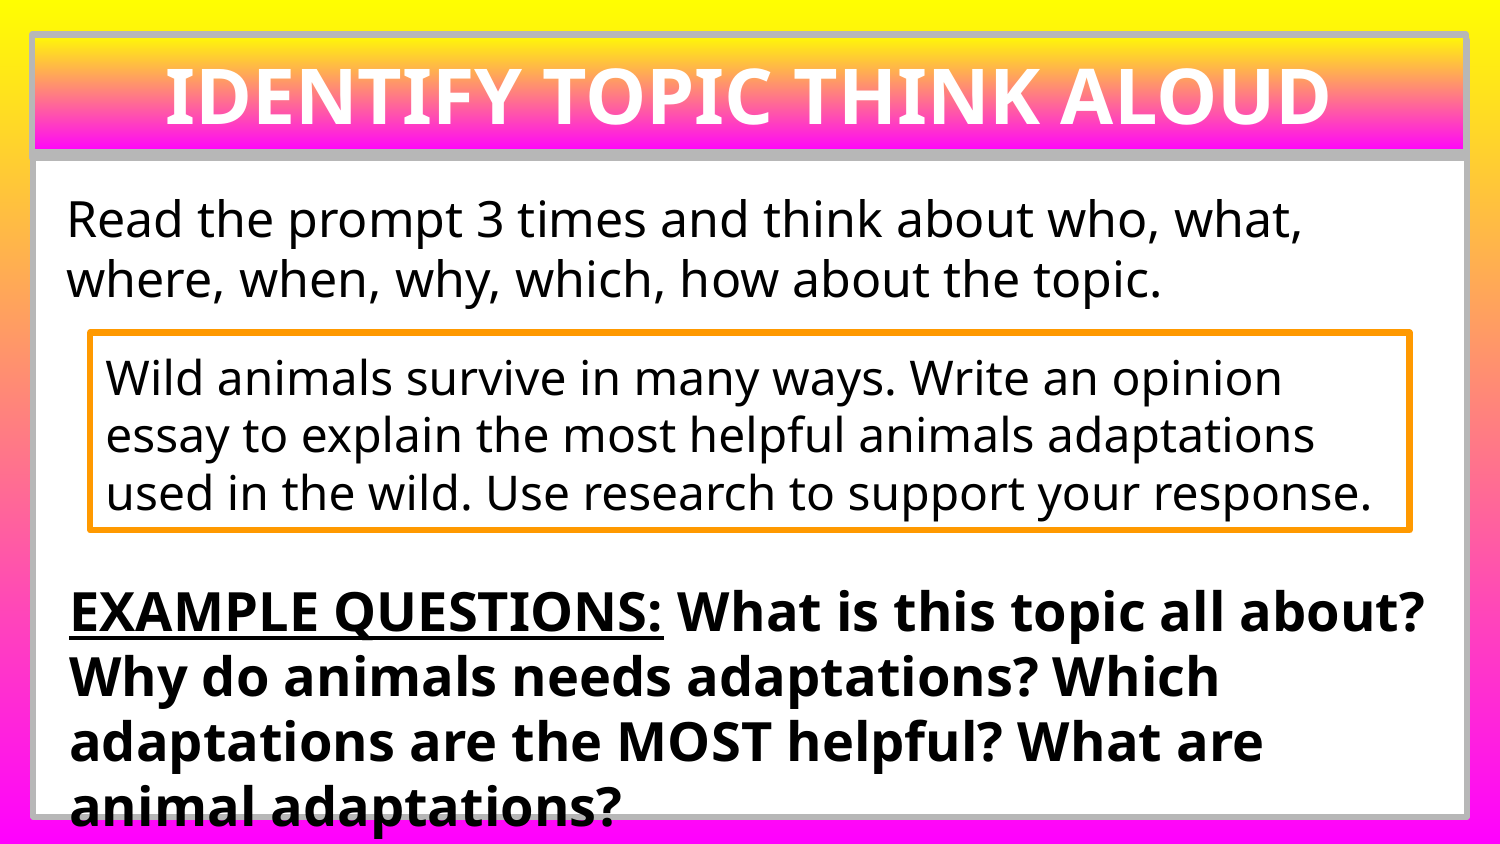

IDENTIFY TOPIC THINK ALOUD
Read the prompt 3 times and think about who, what, where, when, why, which, how about the topic.
Wild animals survive in many ways. Write an opinion essay to explain the most helpful animals adaptations used in the wild. Use research to support your response.
EXAMPLE QUESTIONS: What is this topic all about? Why do animals needs adaptations? Which adaptations are the MOST helpful? What are animal adaptations?